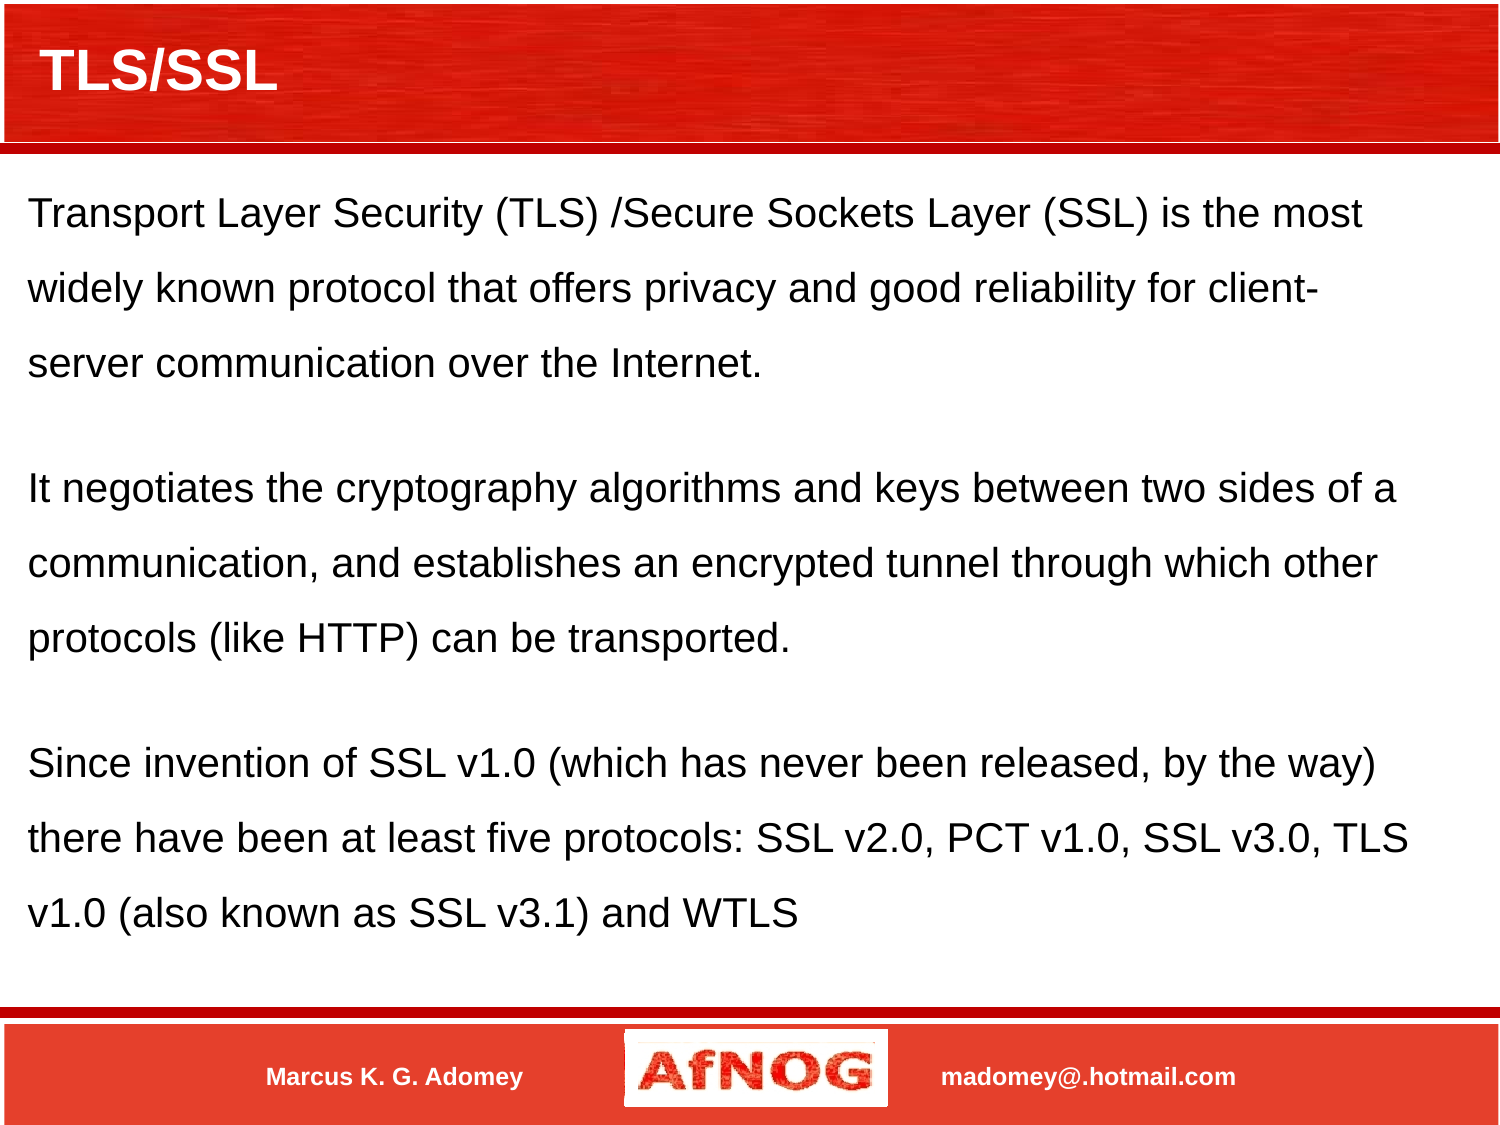

TLS/SSL
Transport Layer Security (TLS) /Secure Sockets Layer (SSL) is the most widely known protocol that offers privacy and good reliability for client-server communication over the Internet.
It negotiates the cryptography algorithms and keys between two sides of a communication, and establishes an encrypted tunnel through which other protocols (like HTTP) can be transported.
Since invention of SSL v1.0 (which has never been released, by the way) there have been at least five protocols: SSL v2.0, PCT v1.0, SSL v3.0, TLS v1.0 (also known as SSL v3.1) and WTLS